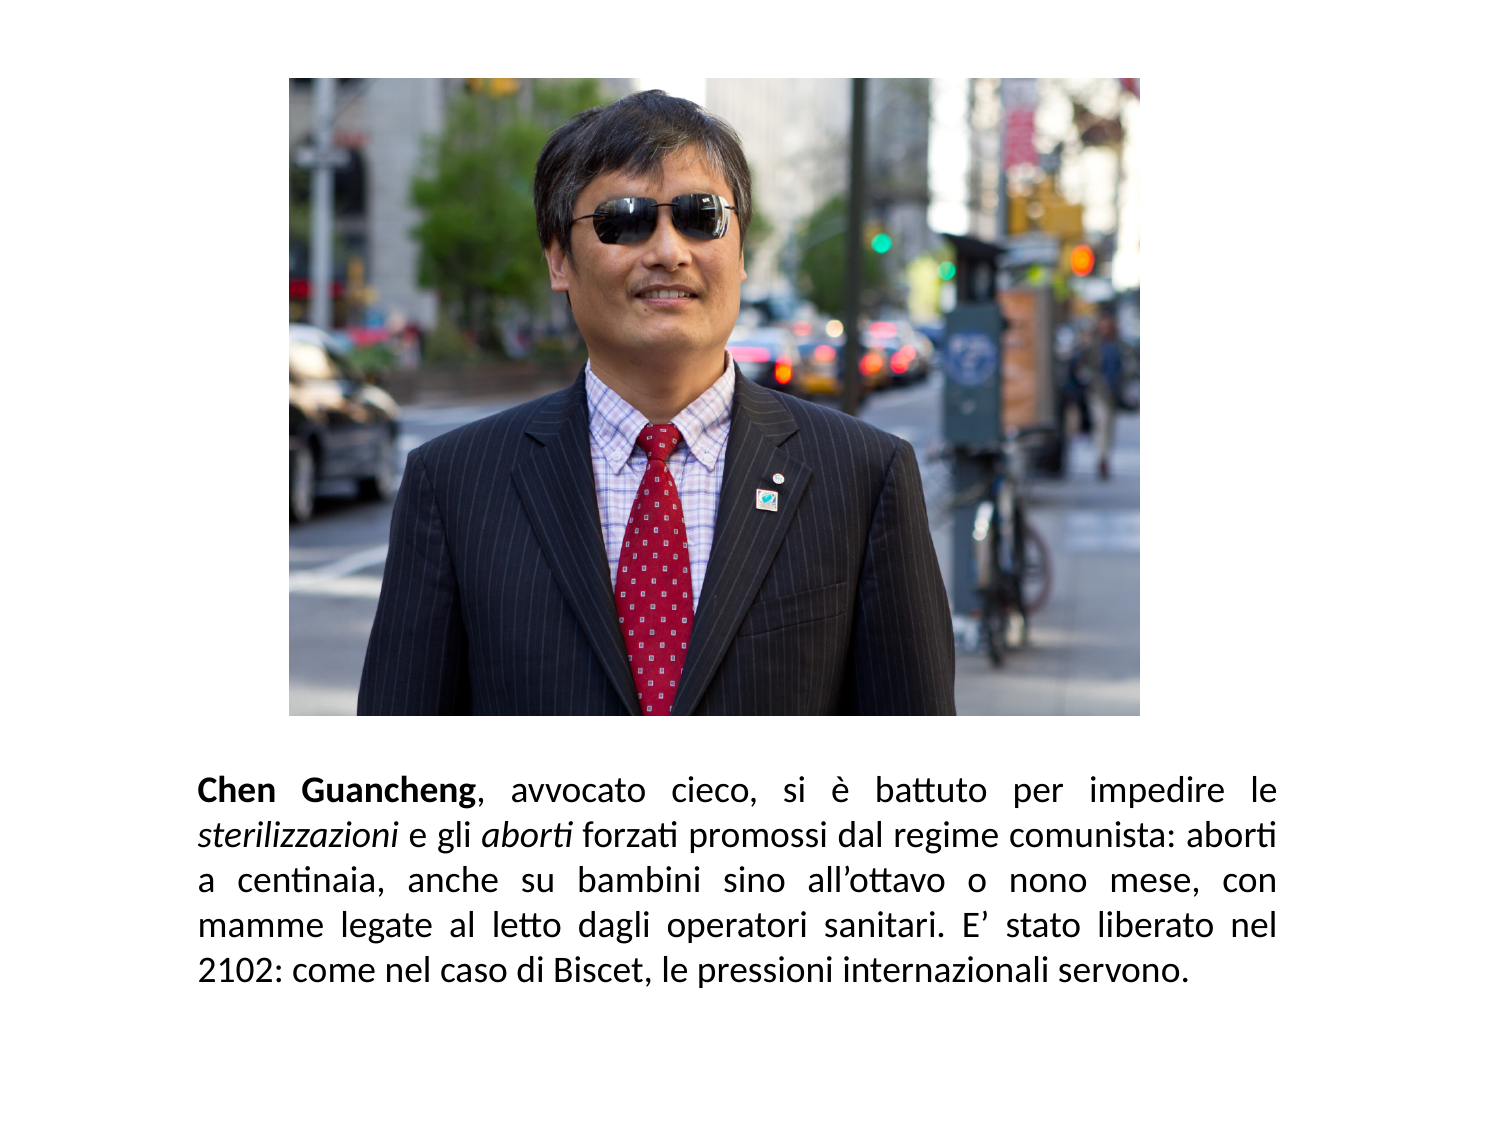

Chen Guancheng, avvocato cieco, si è battuto per impedire le sterilizzazioni e gli aborti forzati promossi dal regime comunista: aborti a centinaia, anche su bambini sino all’ottavo o nono mese, con mamme legate al letto dagli operatori sanitari. E’ stato liberato nel 2102: come nel caso di Biscet, le pressioni internazionali servono.